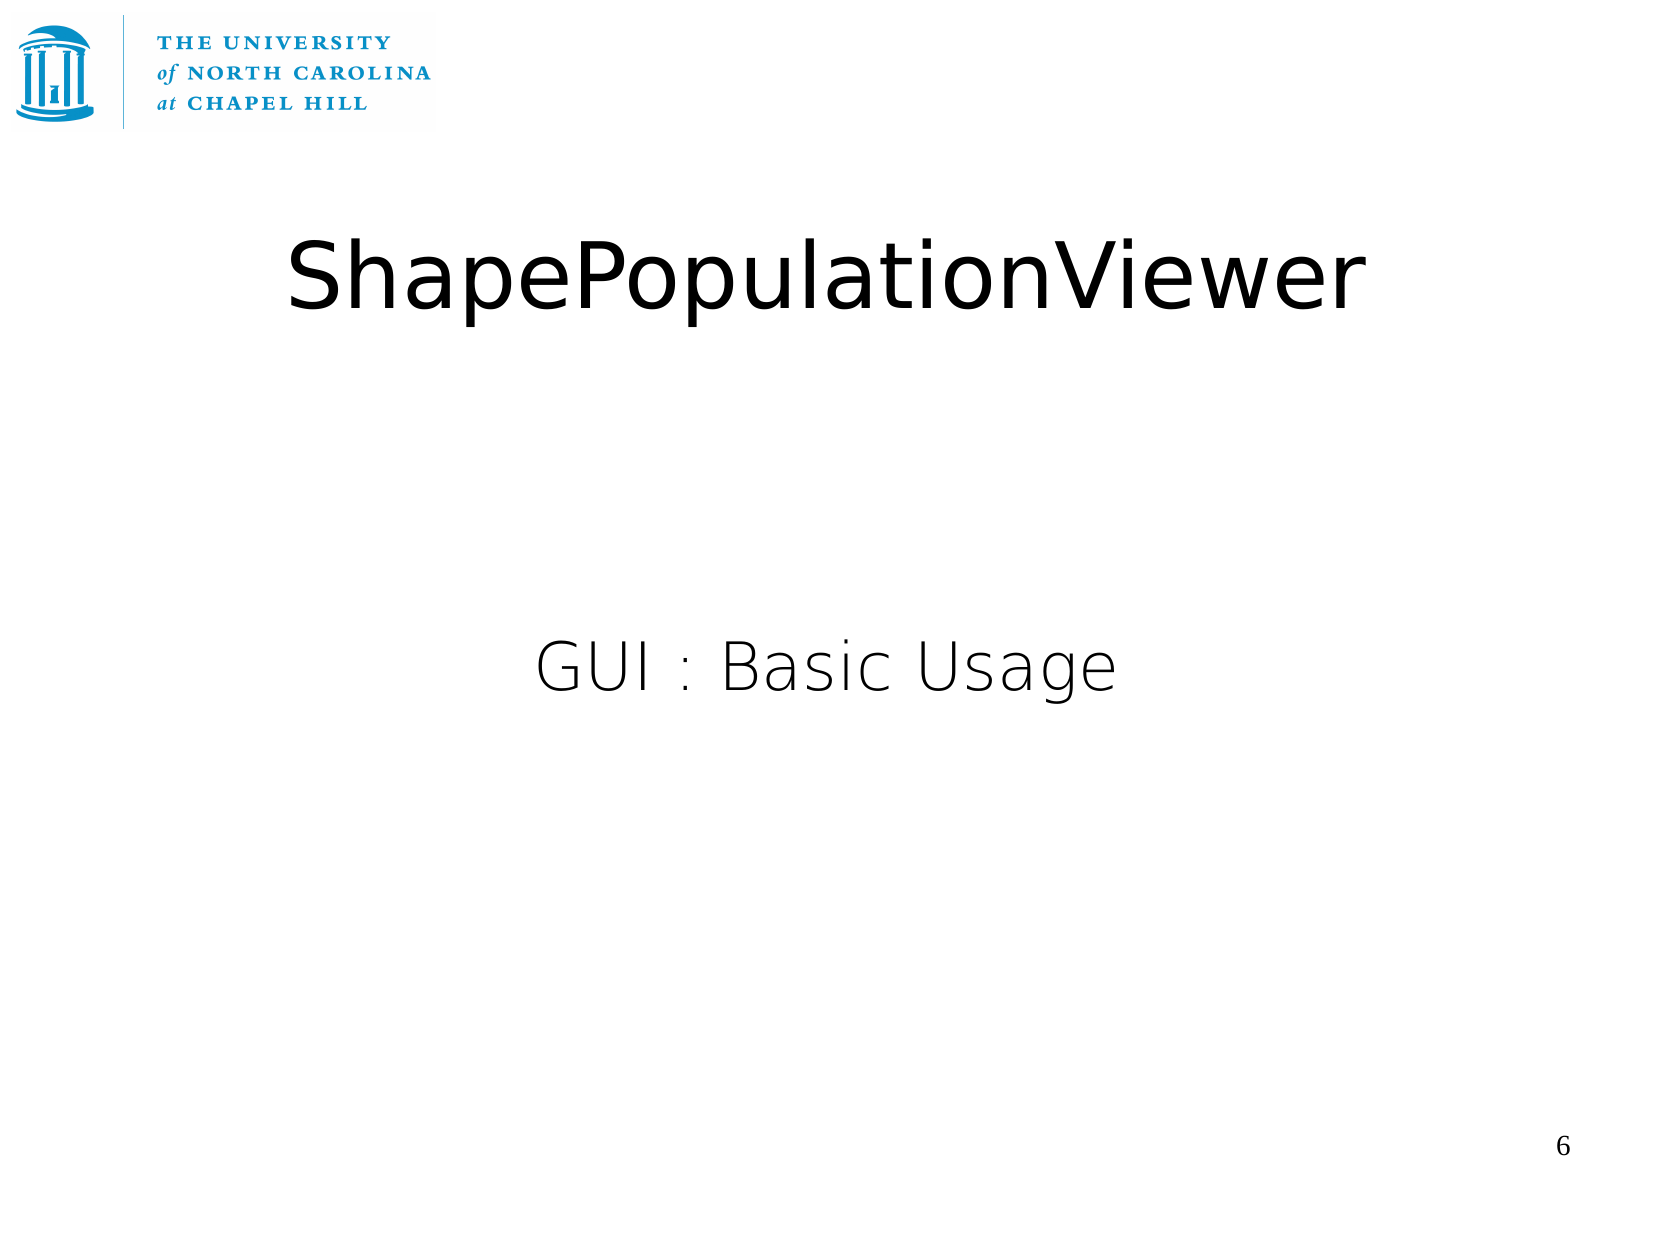

# ShapePopulationViewer
GUI : Basic Usage
6